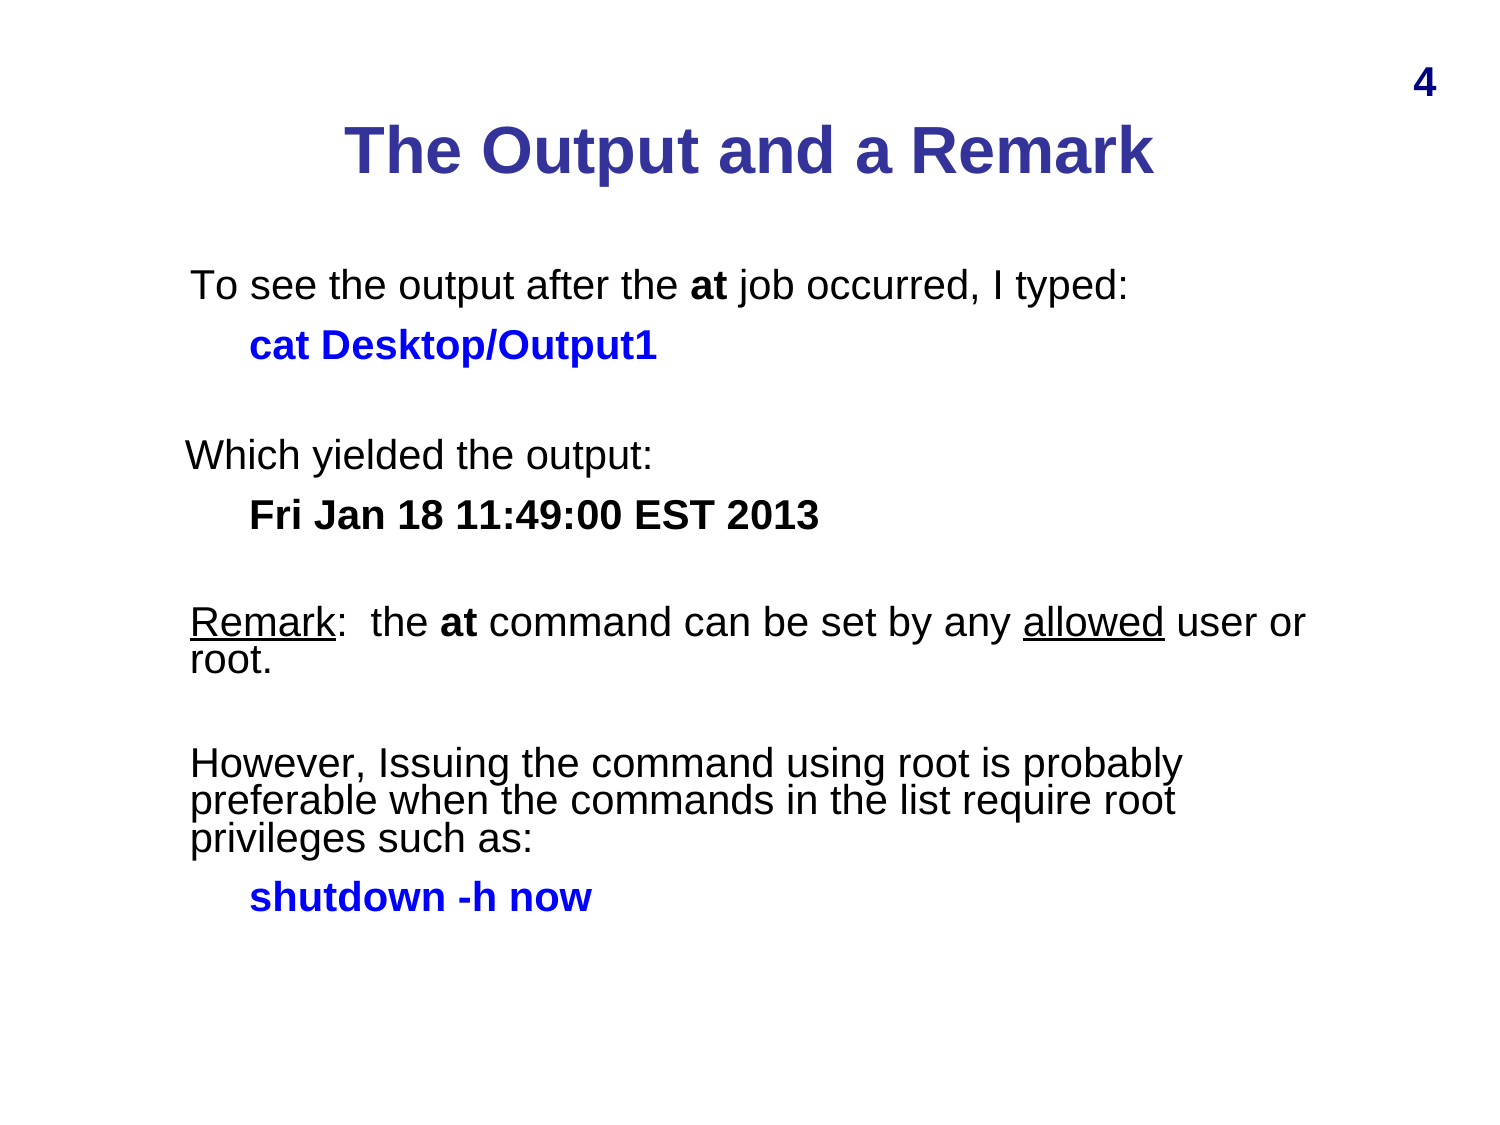

4
# The Output and a Remark
To see the output after the at job occurred, I typed:
cat Desktop/Output1
 Which yielded the output:
Fri Jan 18 11:49:00 EST 2013
Remark: the at command can be set by any allowed user or root.
However, Issuing the command using root is probably preferable when the commands in the list require root privileges such as:
shutdown -h now